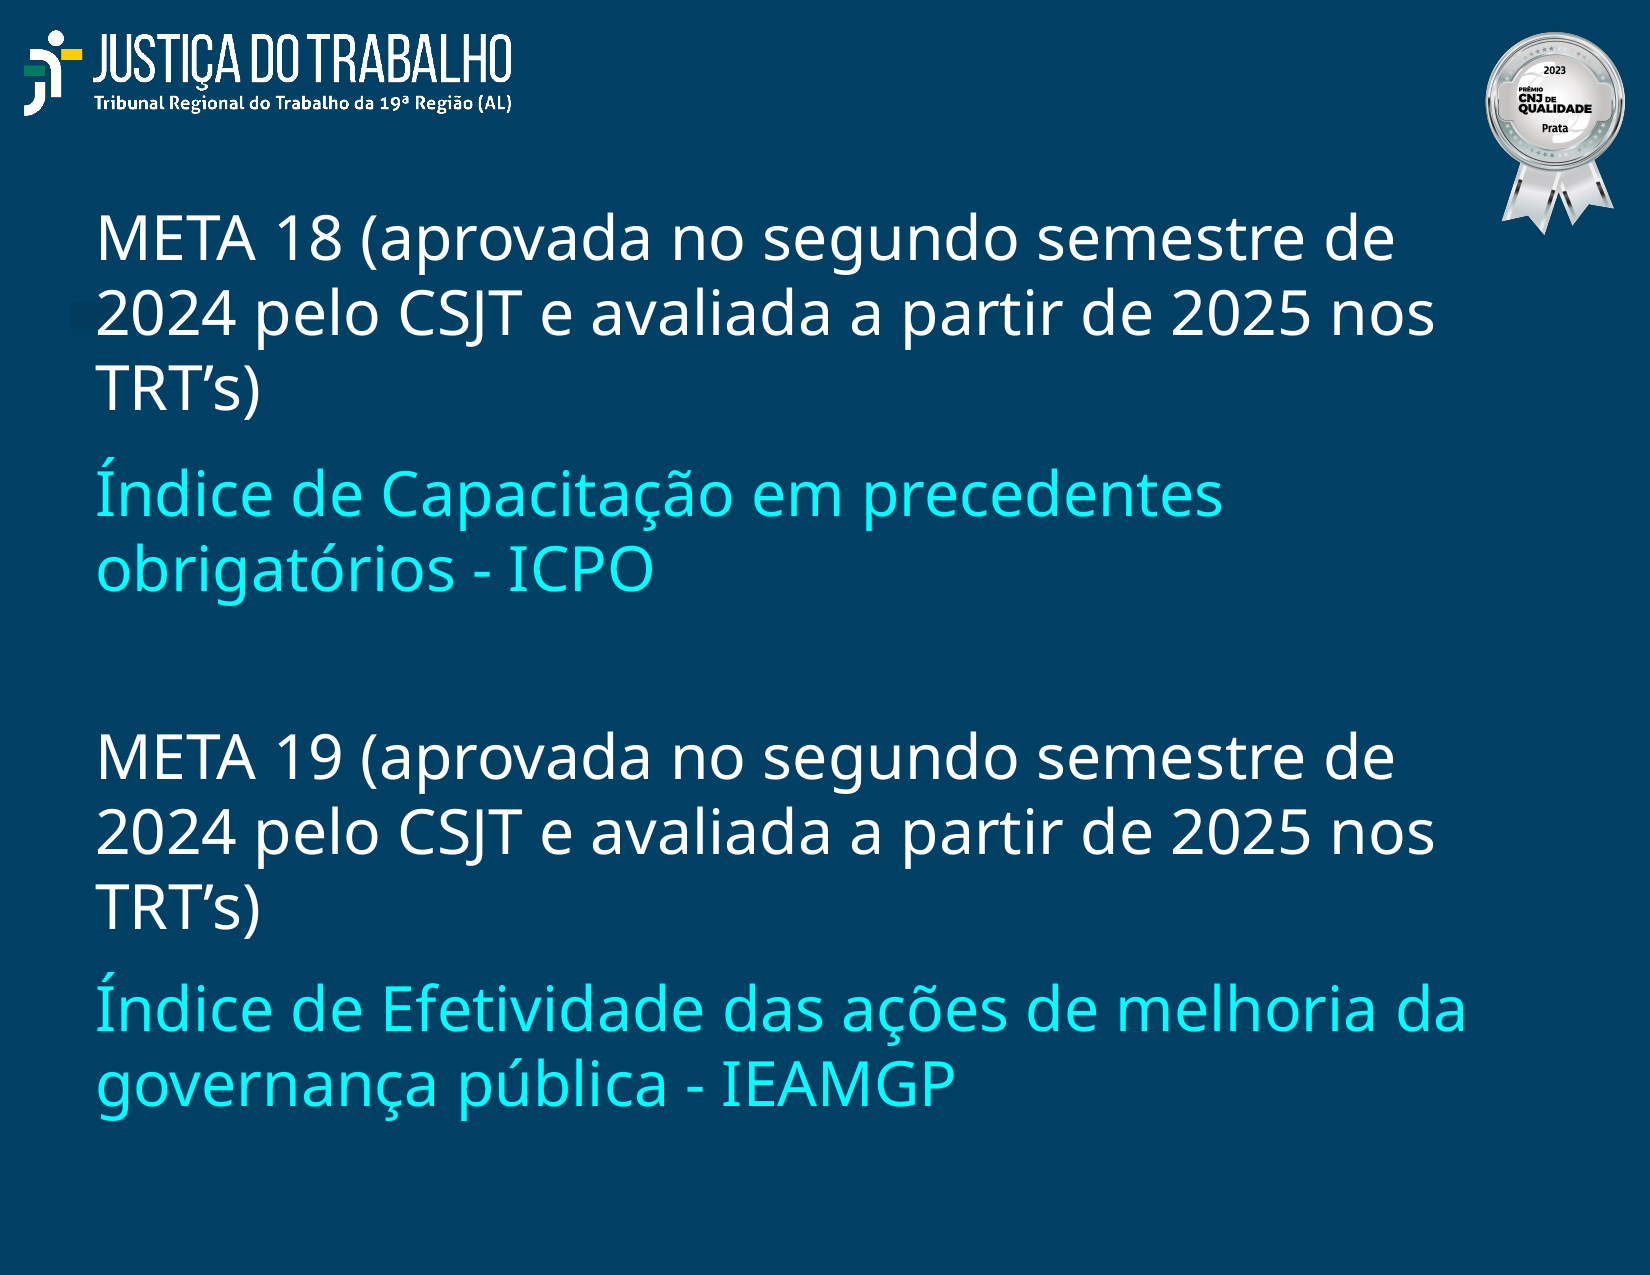

META 18 (aprovada no segundo semestre de 2024 pelo CSJT e avaliada a partir de 2025 nos TRT’s)
Índice de Capacitação em precedentes obrigatórios - ICPO
META 19 (aprovada no segundo semestre de 2024 pelo CSJT e avaliada a partir de 2025 nos TRT’s)
Índice de Efetividade das ações de melhoria da governança pública - IEAMGP